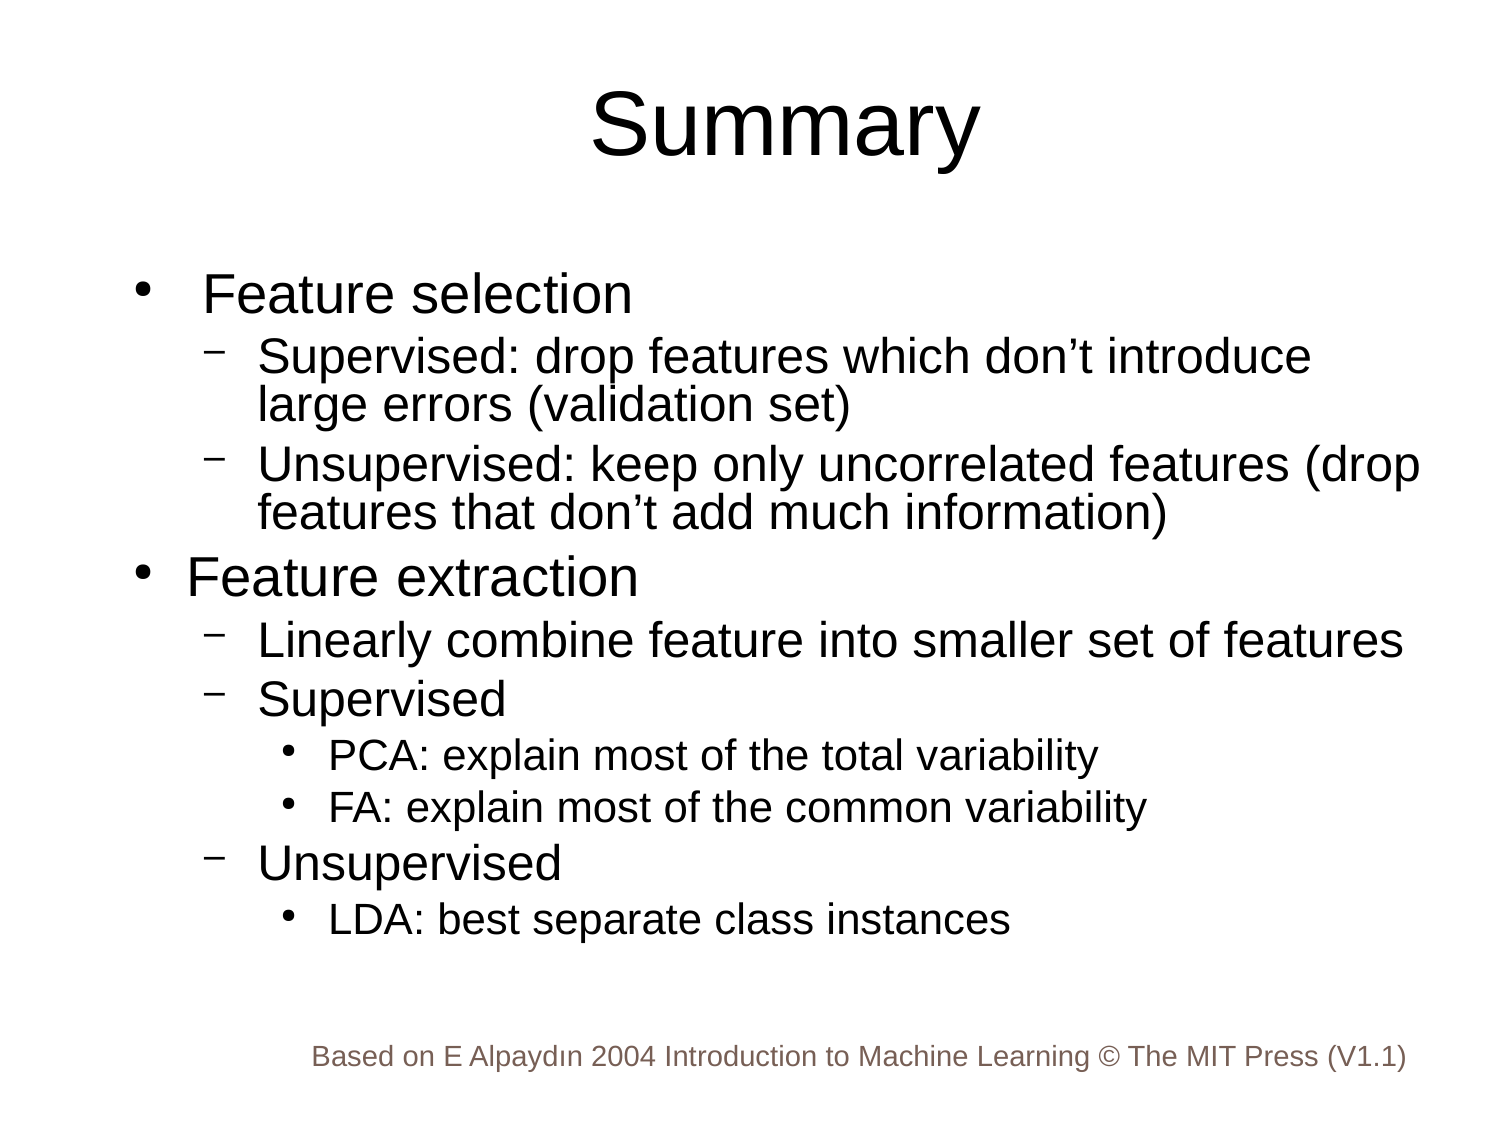

# Summary
 Feature selection
Supervised: drop features which don’t introduce large errors (validation set)
Unsupervised: keep only uncorrelated features (drop features that don’t add much information)
Feature extraction
Linearly combine feature into smaller set of features
Supervised
PCA: explain most of the total variability
FA: explain most of the common variability
Unsupervised
LDA: best separate class instances
Based on E Alpaydın 2004 Introduction to Machine Learning © The MIT Press (V1.1)